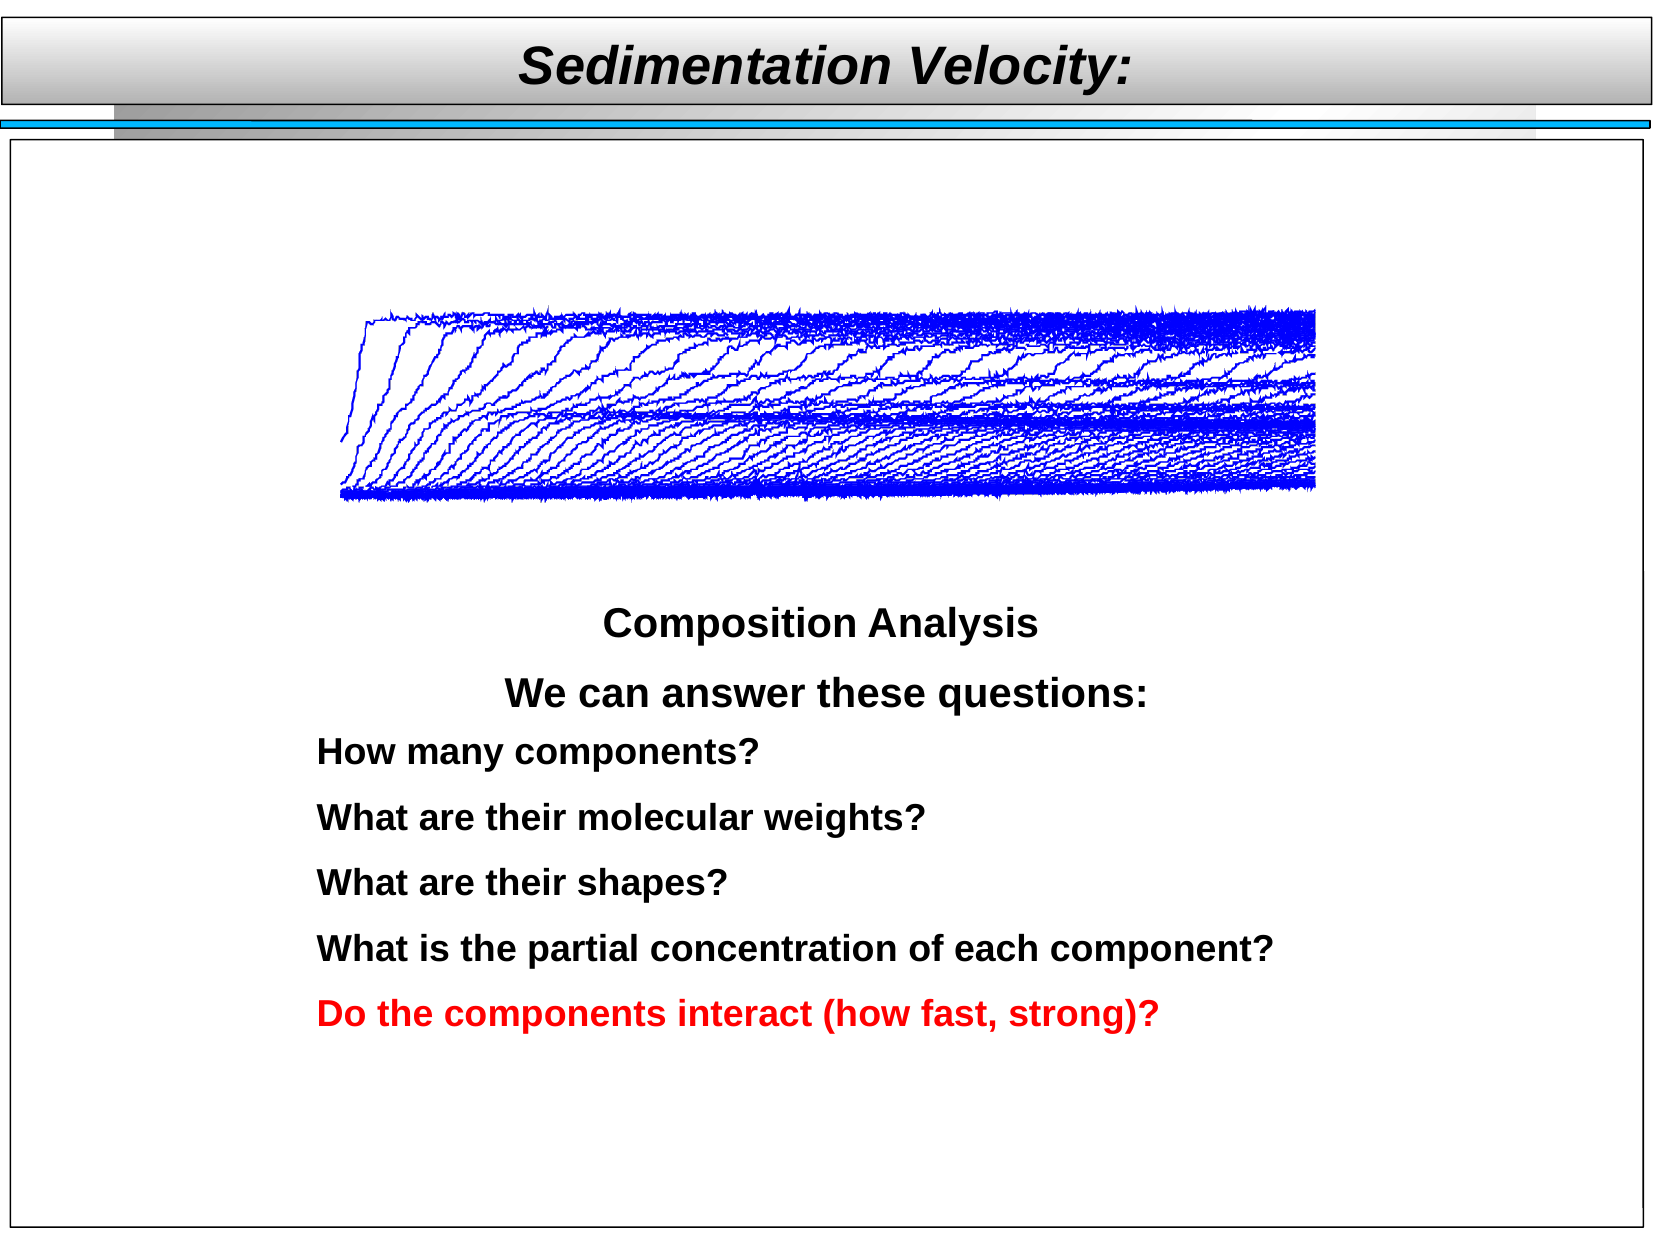

Sedimentation Velocity:
Composition Analysis
We can answer these questions:
How many components?
What are their molecular weights?
What are their shapes?
What is the partial concentration of each component?
Do the components interact (how fast, strong)?